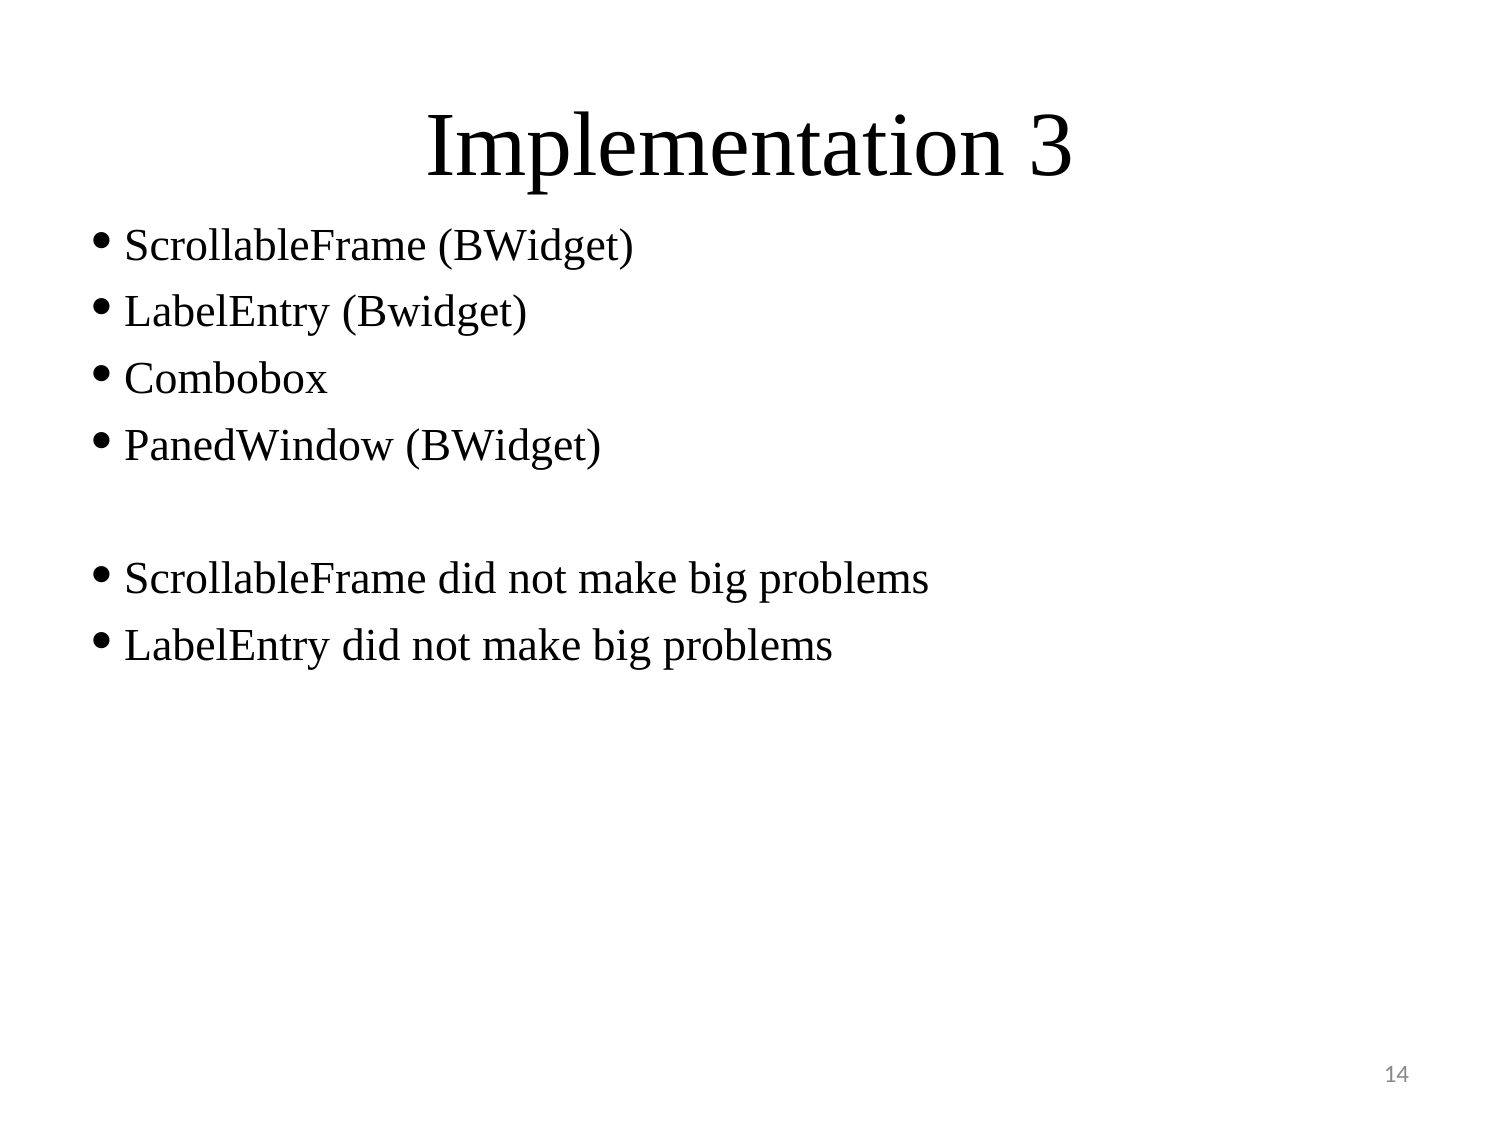

Implementation 3‏
 ScrollableFrame (BWidget)
 LabelEntry (Bwidget)
 Combobox
 PanedWindow (BWidget)
 ScrollableFrame did not make big problems
 LabelEntry did not make big problems
14